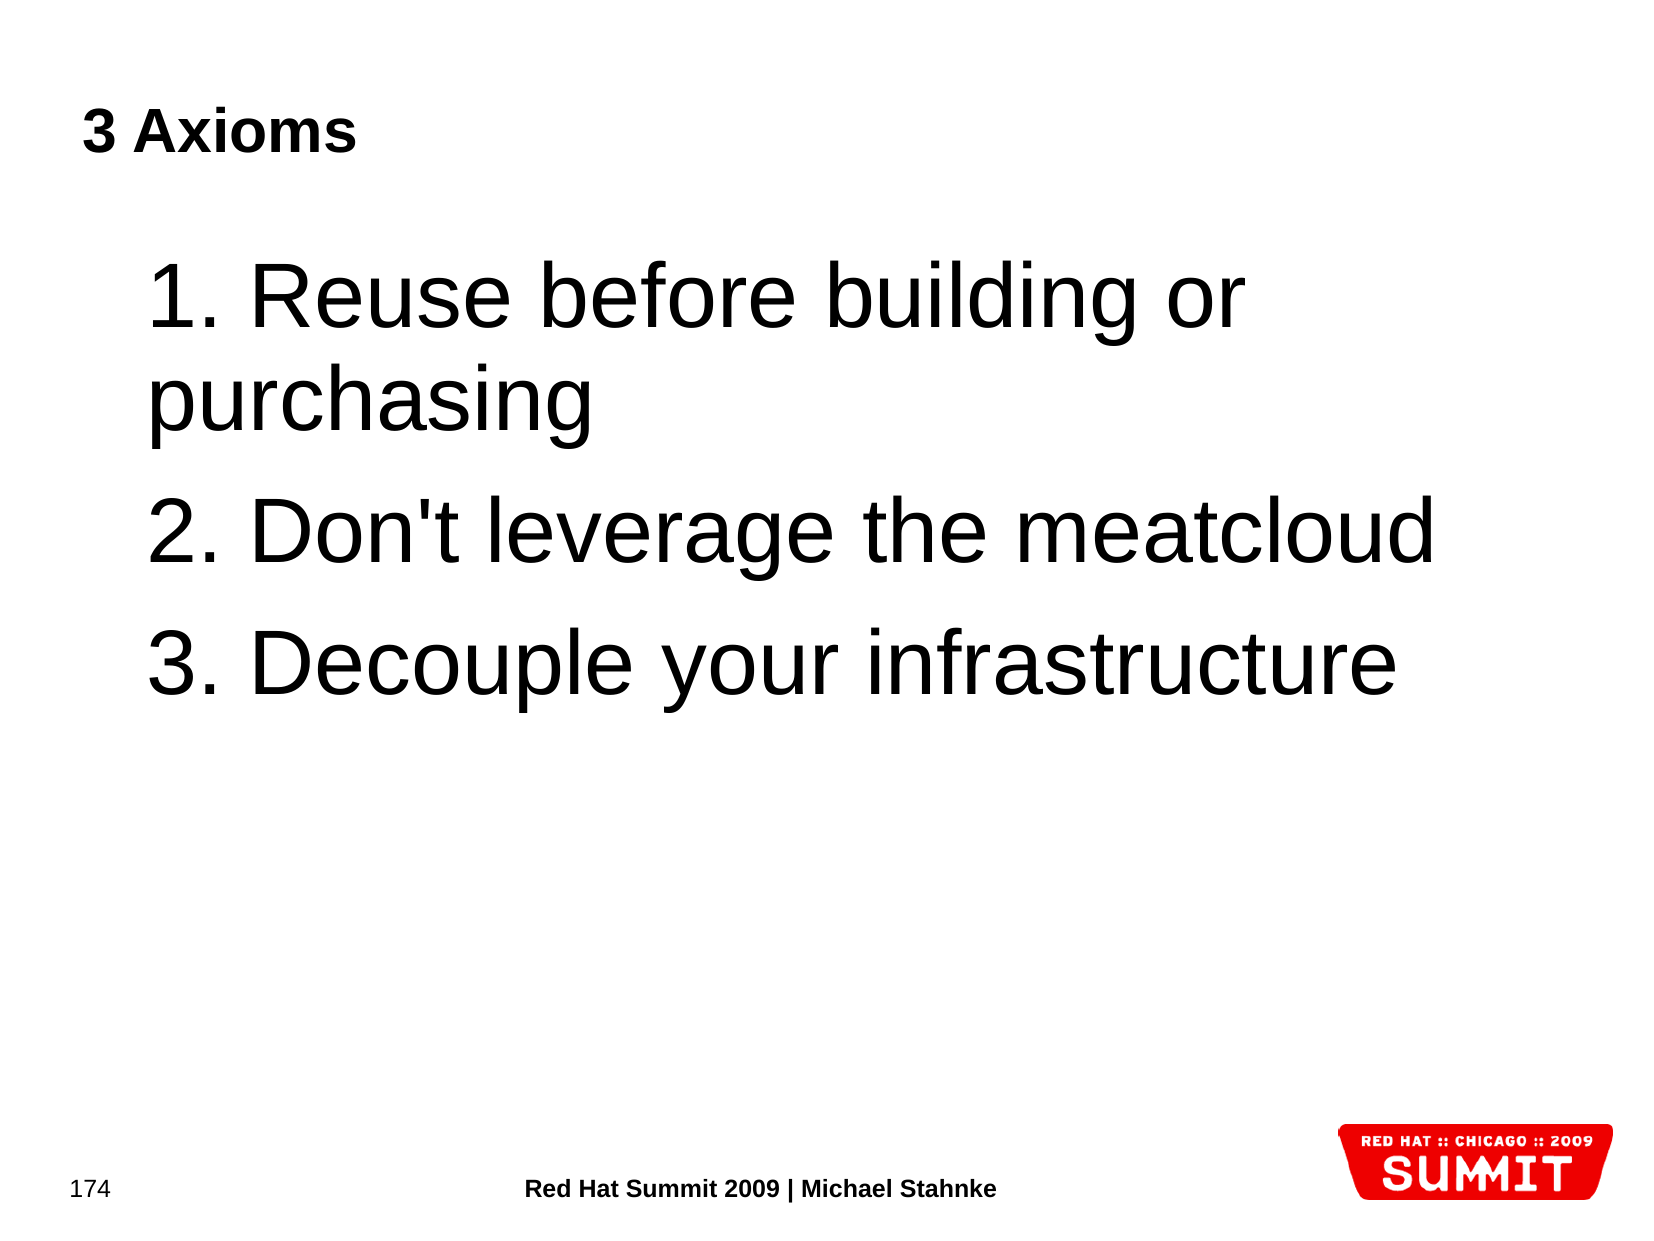

# 3 Axioms
1. Reuse before building or purchasing
2. Don't leverage the meatcloud
3. Decouple your infrastructure